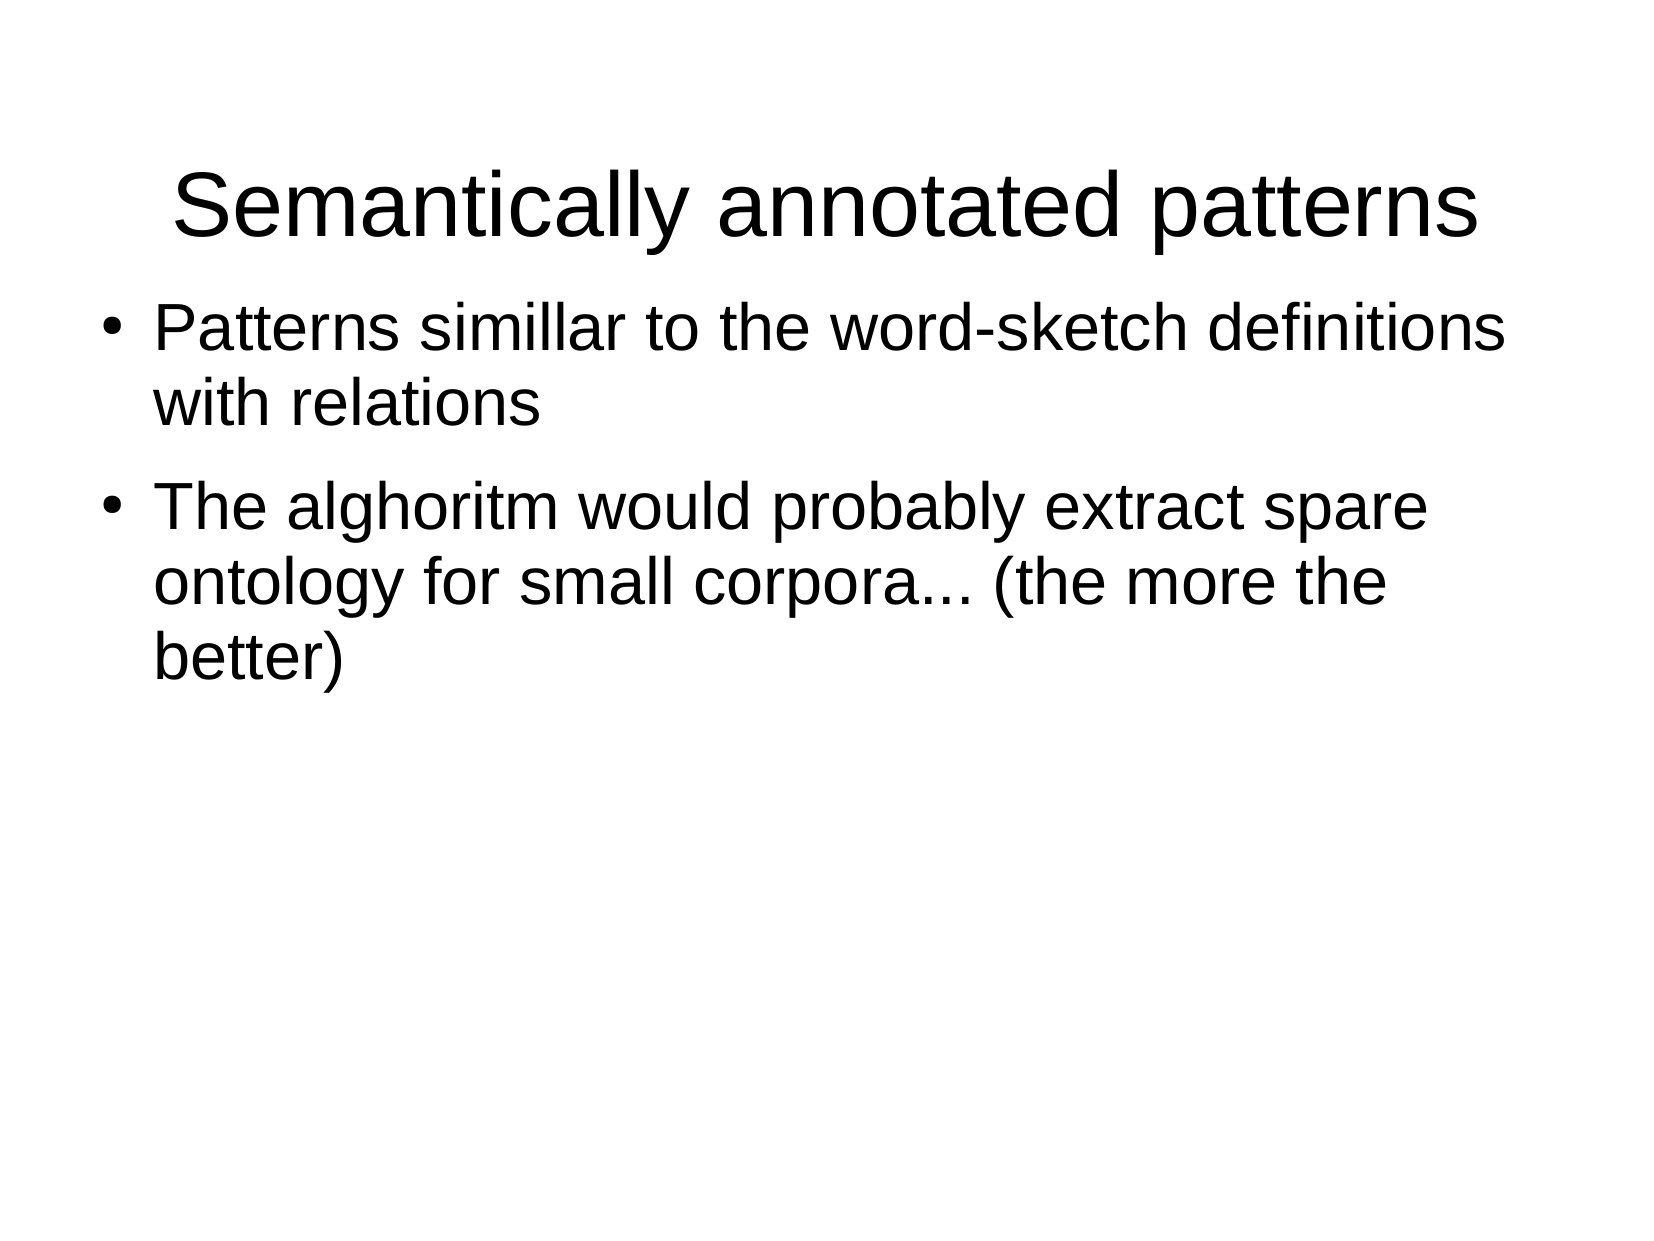

# Semantically annotated patterns
Patterns simillar to the word-sketch definitions with relations
The alghoritm would probably extract spare ontology for small corpora... (the more the better)